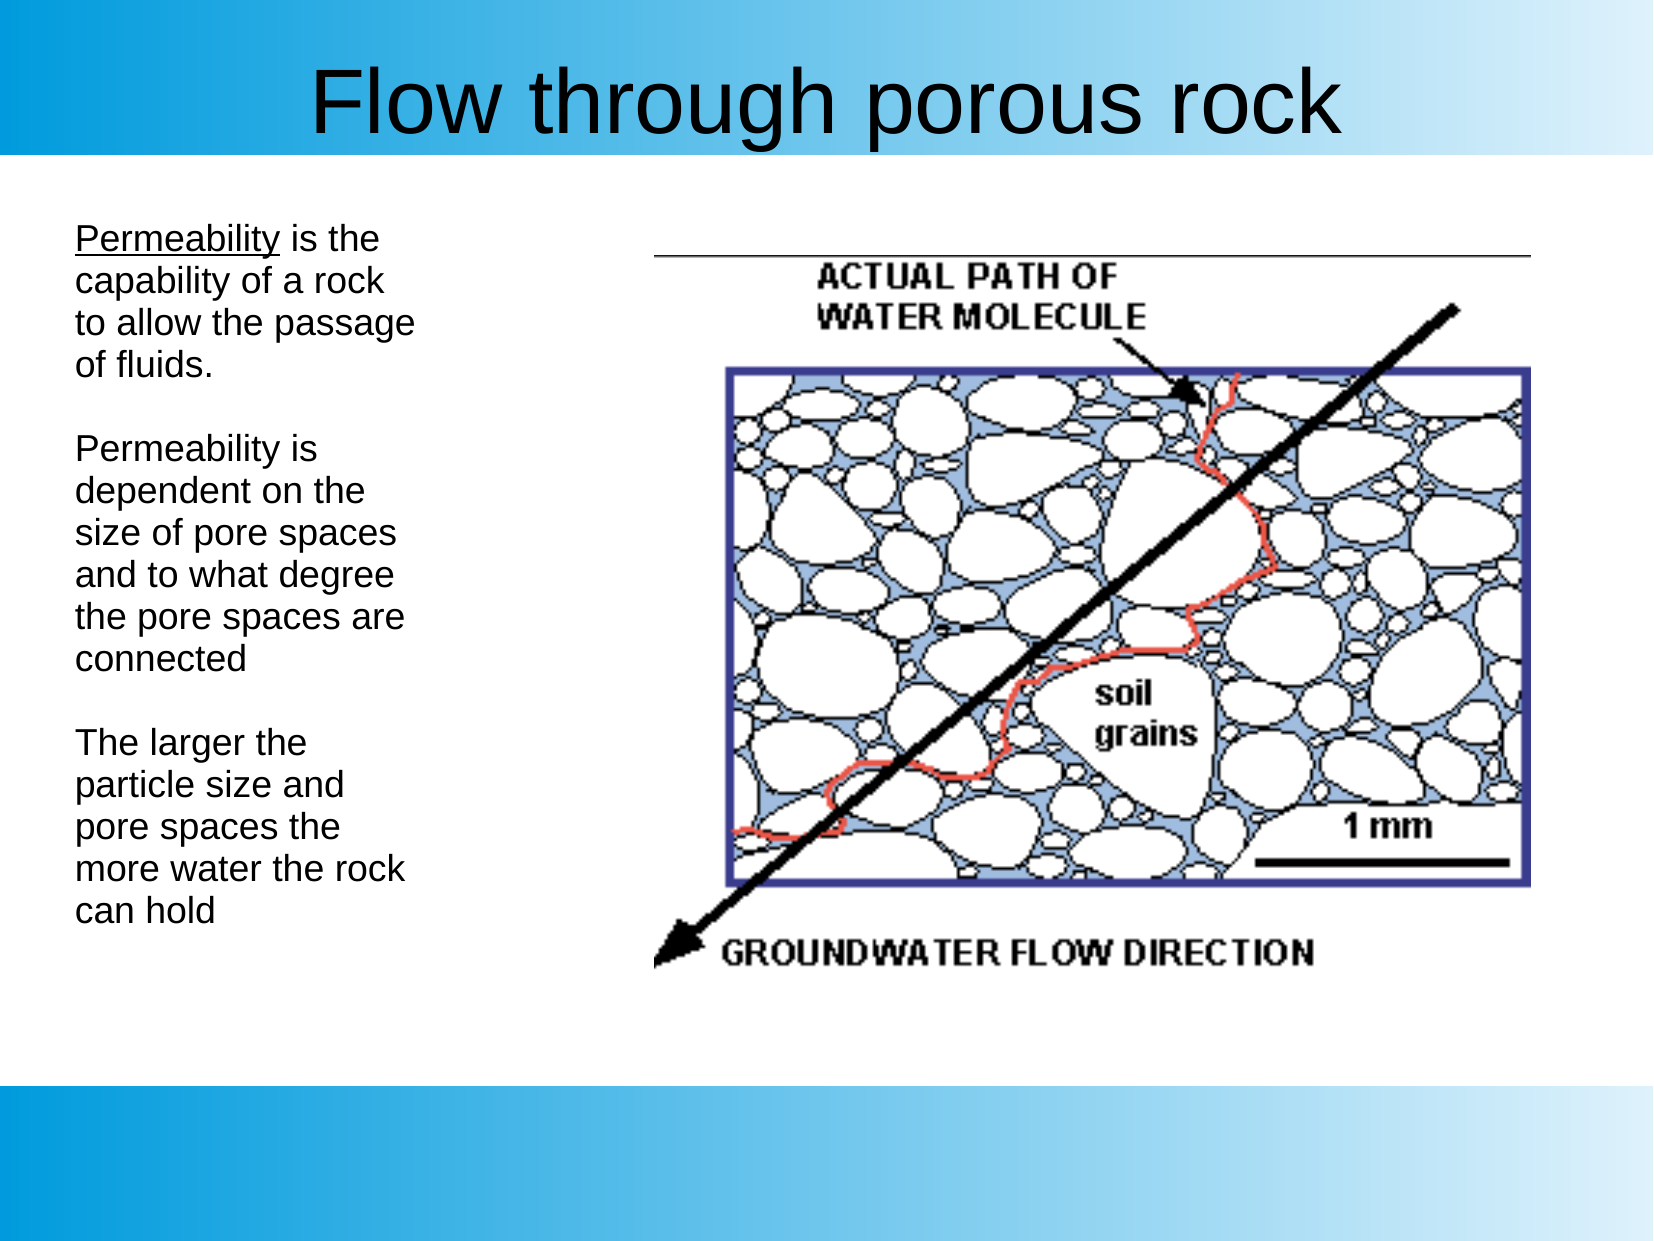

# Flow through porous rock
Permeability is the capability of a rock to allow the passage of fluids.
Permeability is dependent on the size of pore spaces and to what degree the pore spaces are connected
The larger the particle size and pore spaces the more water the rock can hold